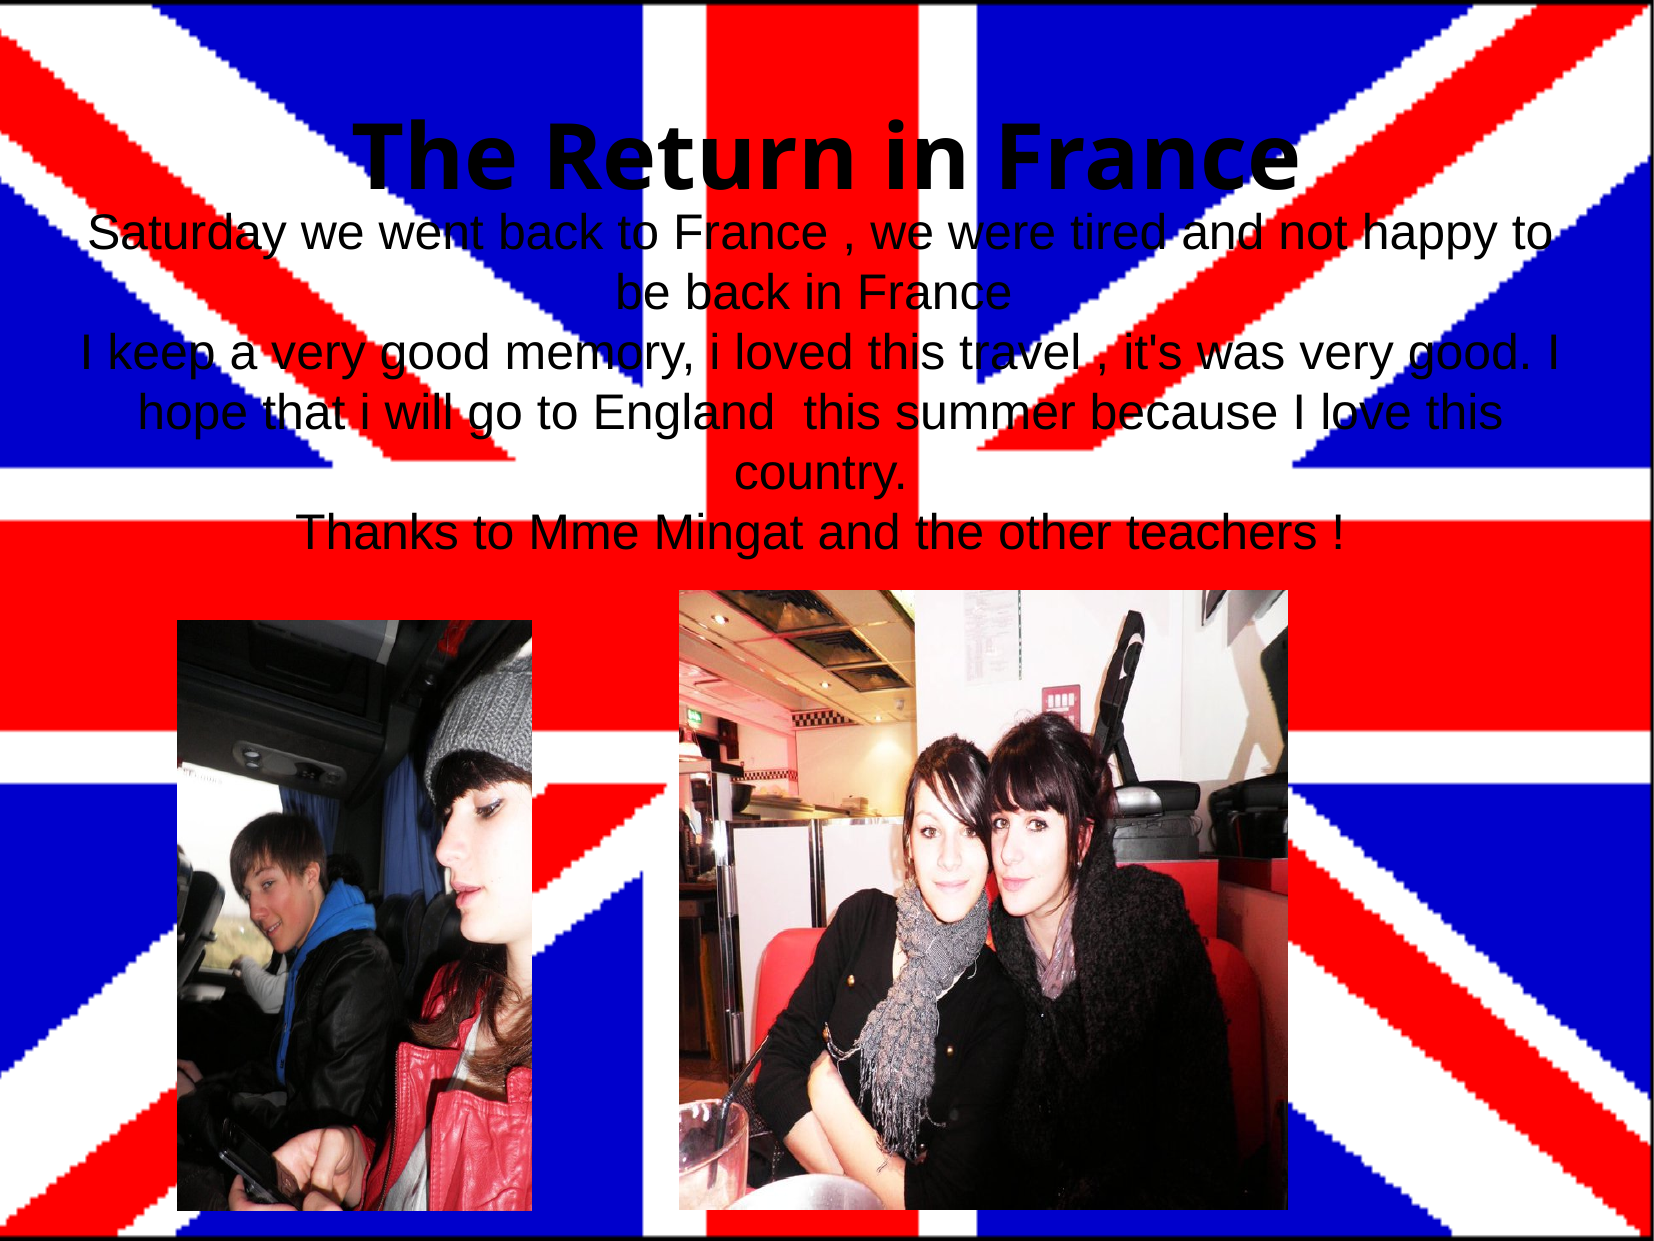

Saturday we went back to France , we were tired and not happy to be back in France 
I keep a very good memory, i loved this travel , it's was very good. I hope that i will go to England this summer because I love this country.
Thanks to Mme Mingat and the other teachers !
# The Return in France